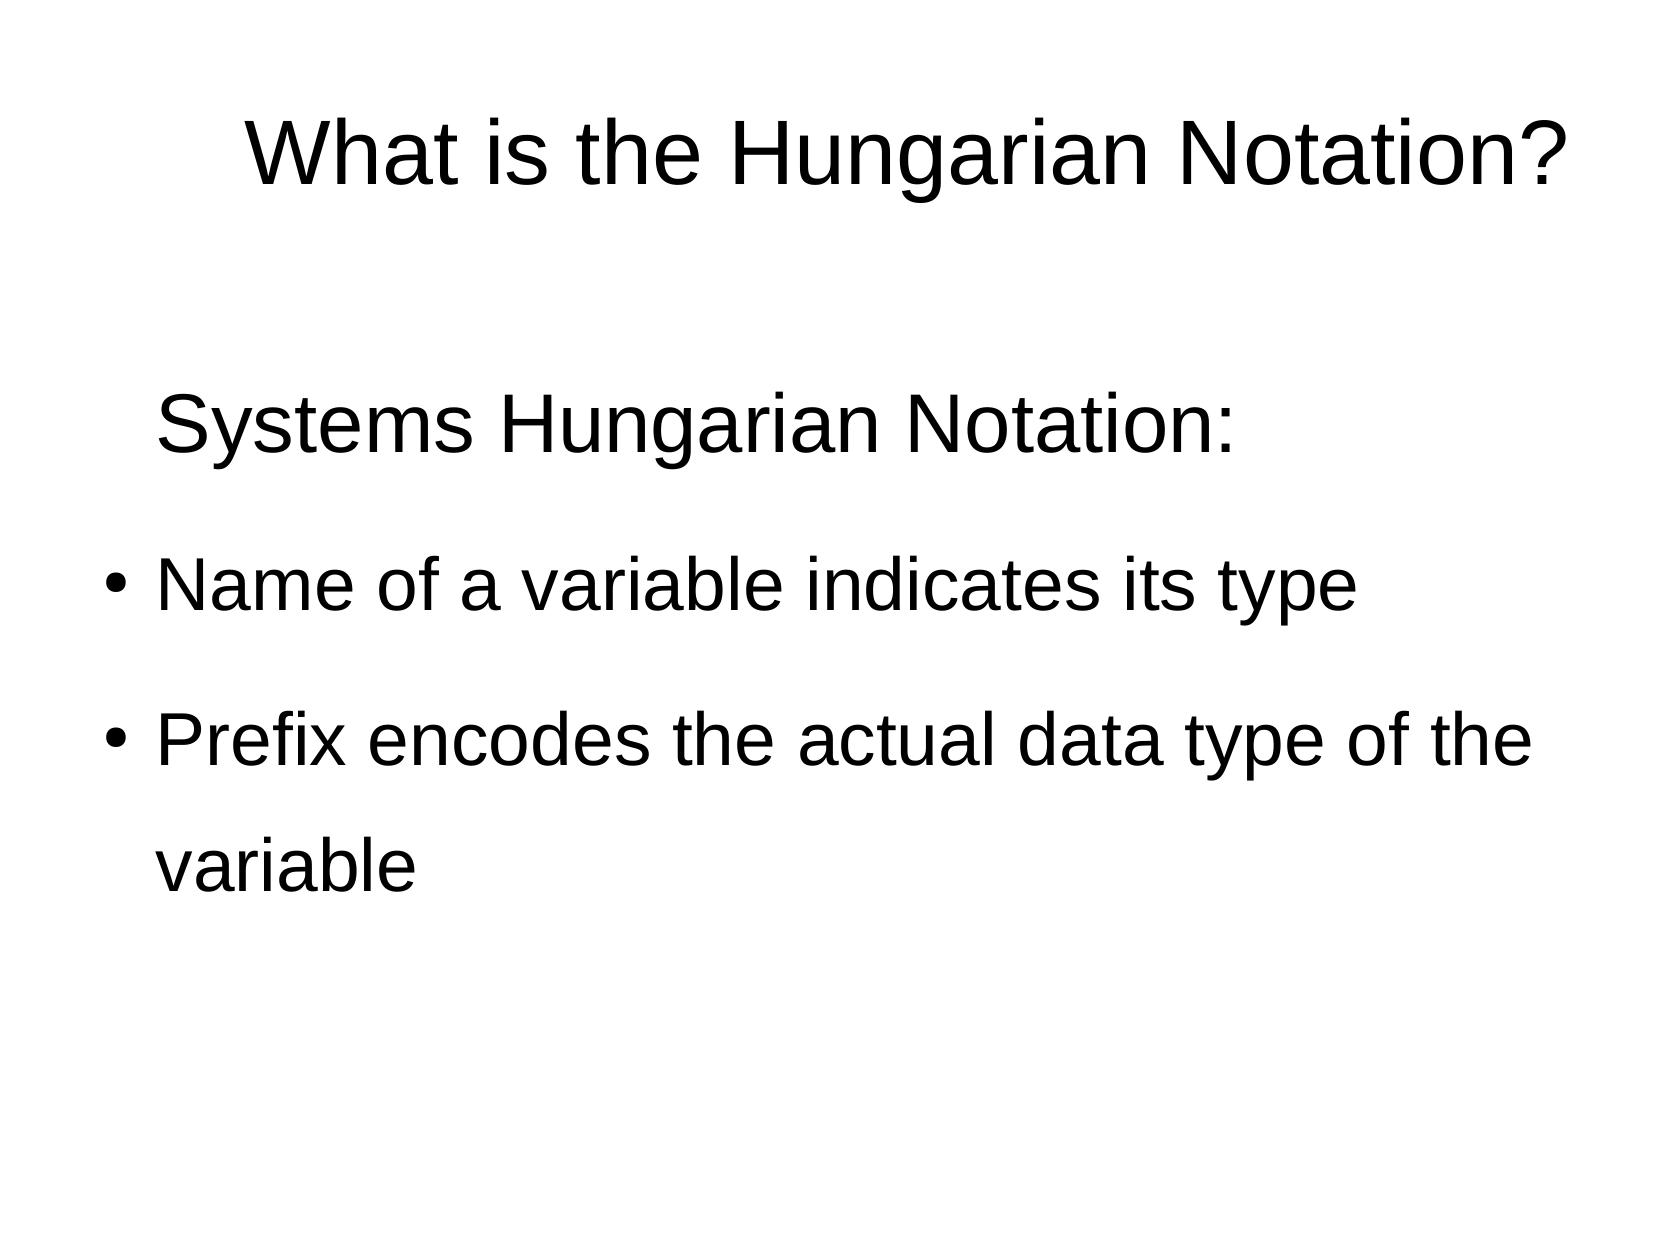

# What is the Hungarian Notation?
Systems Hungarian Notation:
Name of a variable indicates its type
Prefix encodes the actual data type of the variable